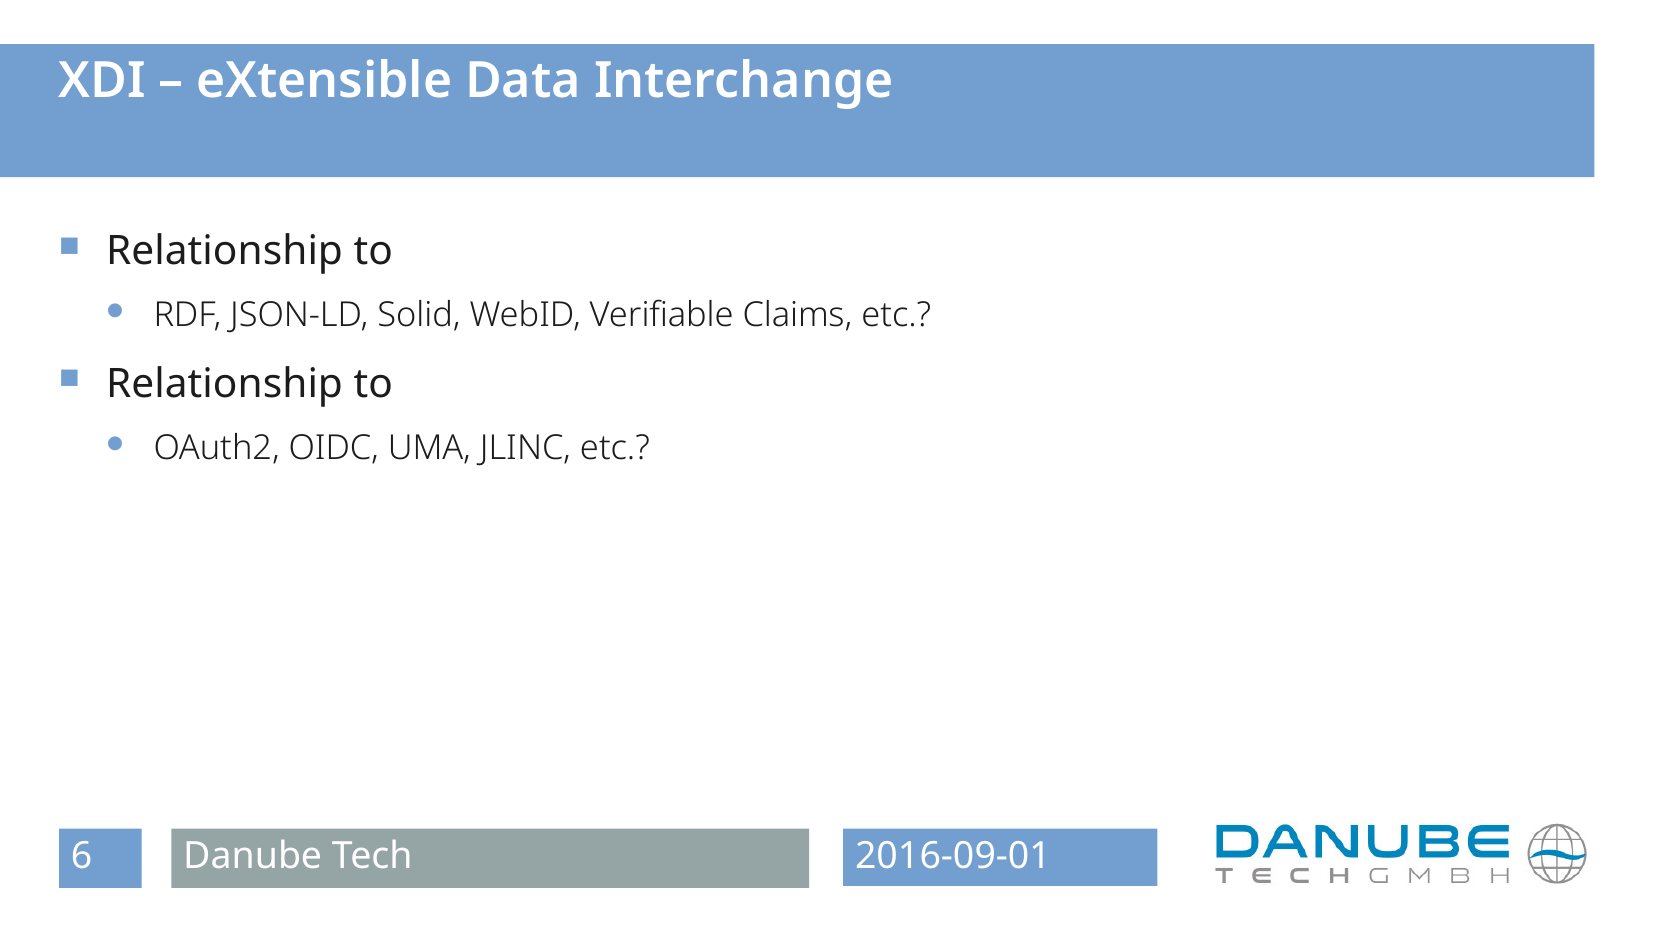

# XDI – eXtensible Data Interchange
Relationship to
RDF, JSON-LD, Solid, WebID, Verifiable Claims, etc.?
Relationship to
OAuth2, OIDC, UMA, JLINC, etc.?
6
Danube Tech
2016-09-01